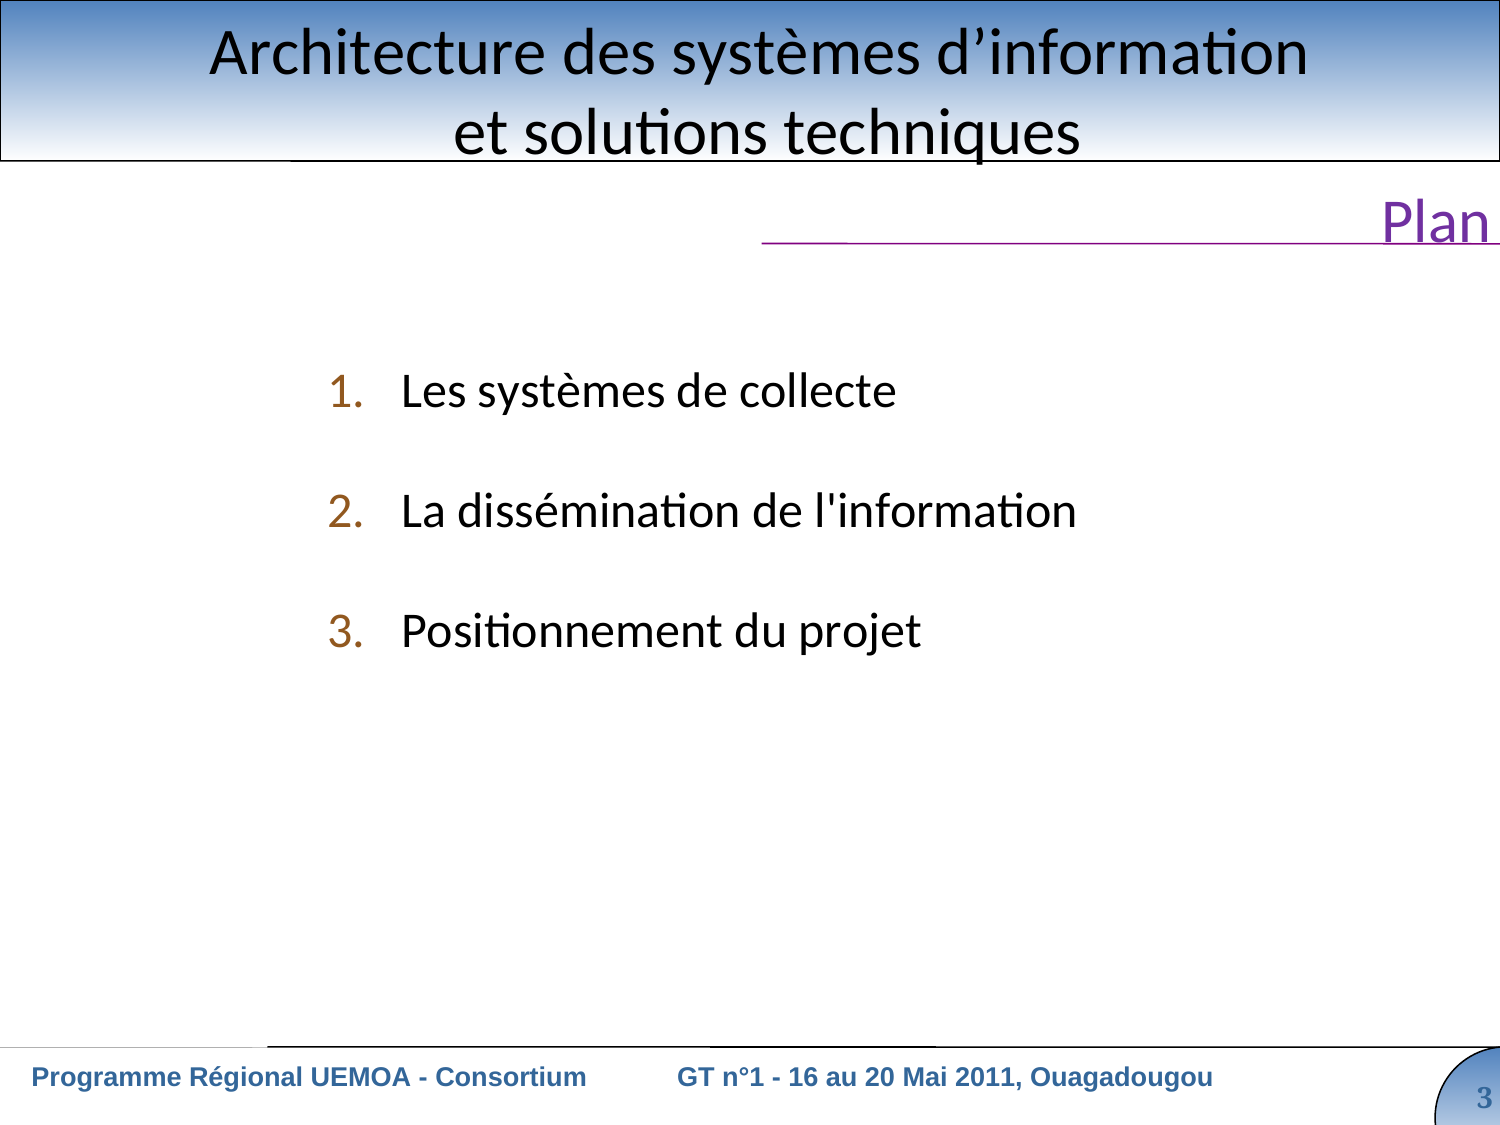

Architecture des systèmes d’information
et solutions techniques
Plan
Les systèmes de collecte
La dissémination de l'information
Positionnement du projet